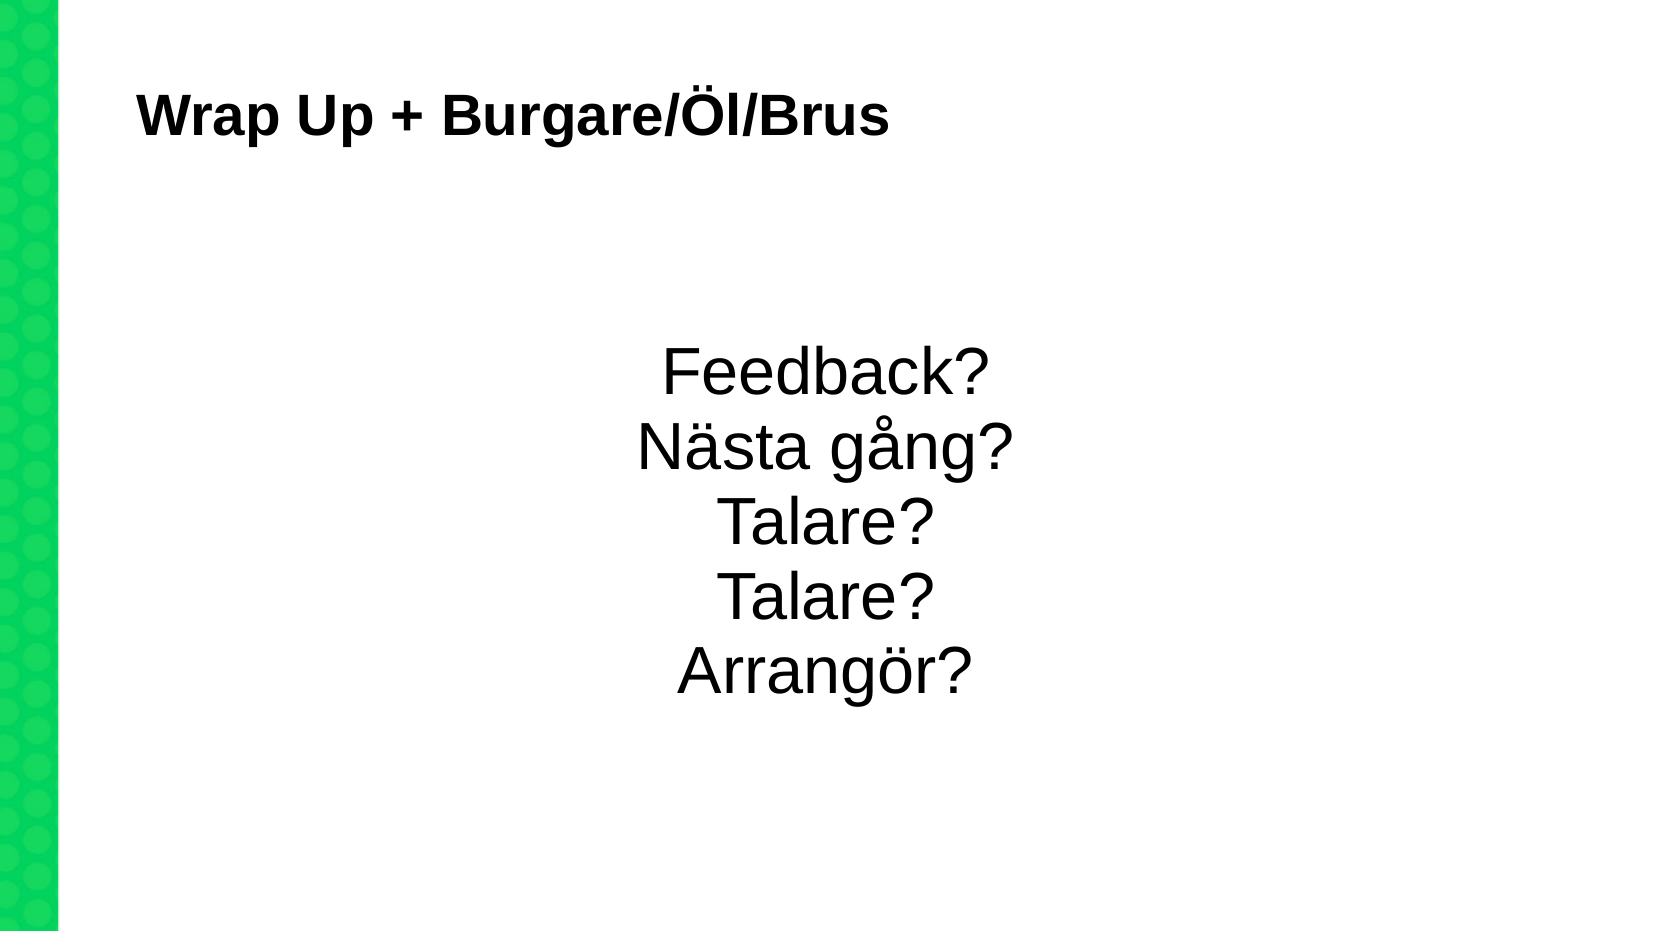

# Wrap Up + Burgare/Öl/Brus
Feedback?
Nästa gång?
Talare?
Talare?
Arrangör?